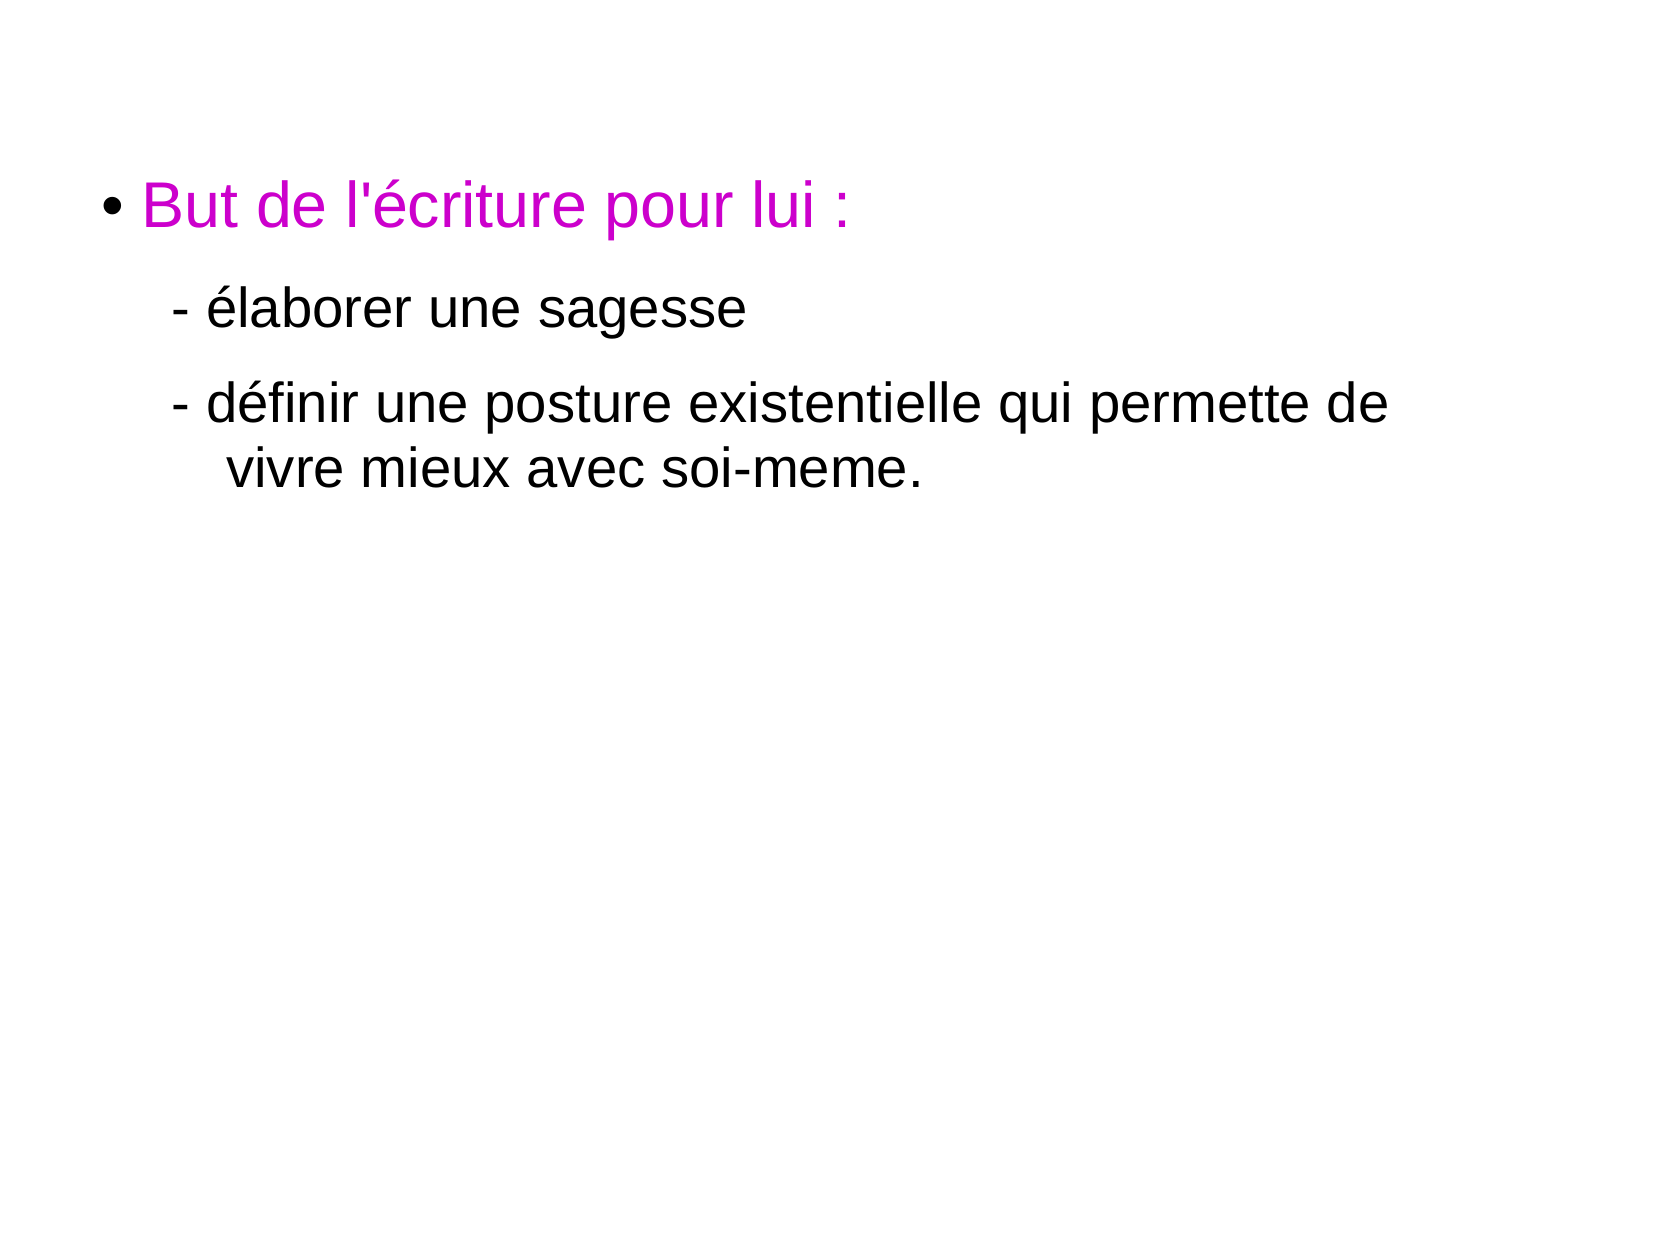

• But de l'écriture pour lui :
- élaborer une sagesse
- définir une posture existentielle qui permette de vivre mieux avec soi-meme.